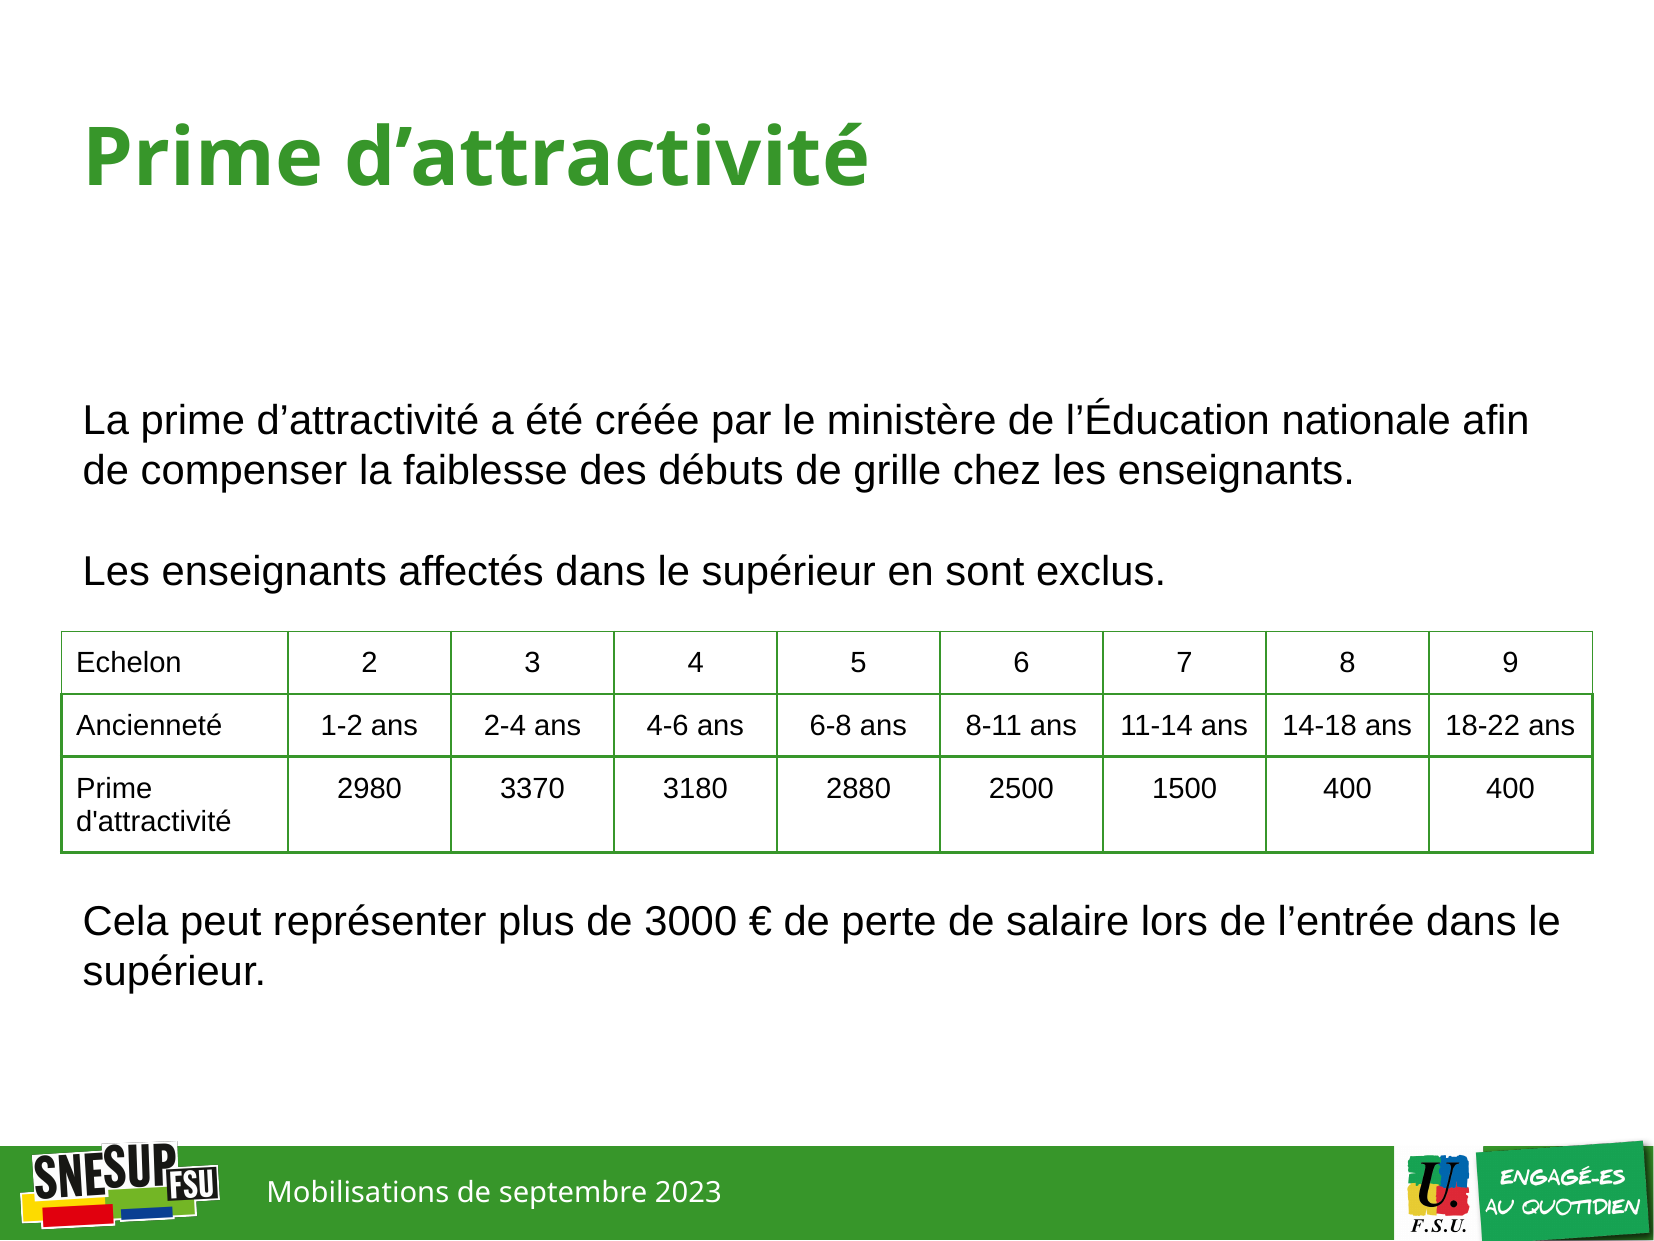

# Prime d’attractivité
La prime d’attractivité a été créée par le ministère de l’Éducation nationale afin de compenser la faiblesse des débuts de grille chez les enseignants.
Les enseignants affectés dans le supérieur en sont exclus.
Cela peut représenter plus de 3000 € de perte de salaire lors de l’entrée dans le supérieur.
| Echelon | 2 | 3 | 4 | 5 | 6 | 7 | 8 | 9 |
| --- | --- | --- | --- | --- | --- | --- | --- | --- |
| Ancienneté | 1-2 ans | 2-4 ans | 4-6 ans | 6-8 ans | 8-11 ans | 11-14 ans | 14-18 ans | 18-22 ans |
| Prime d'attractivité | 2980 | 3370 | 3180 | 2880 | 2500 | 1500 | 400 | 400 |